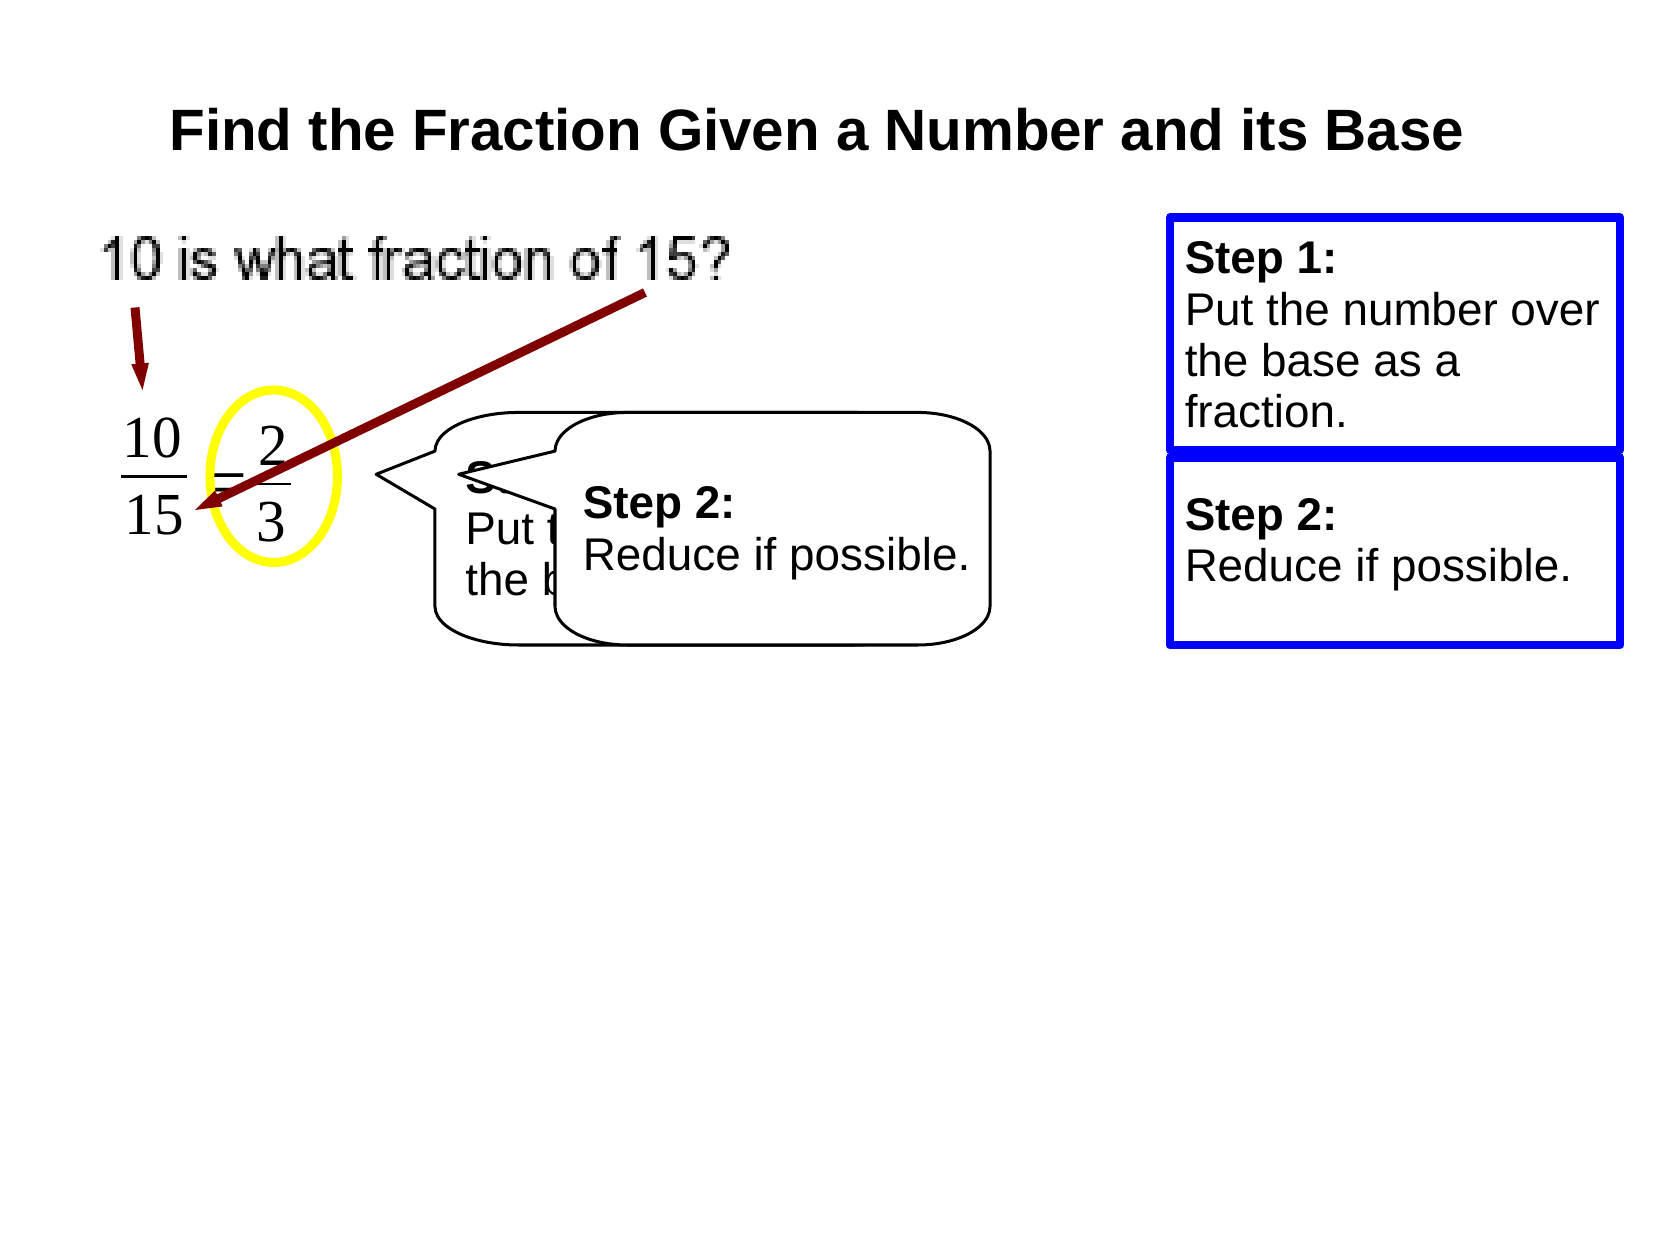

Find the Fraction Given a Number and its Base
Step 1:
Put the number over the base as a fraction.
Step 2:
Reduce if possible.
Step 1:
Put the number over
the base as a fraction.
Step 2:
Reduce if possible.